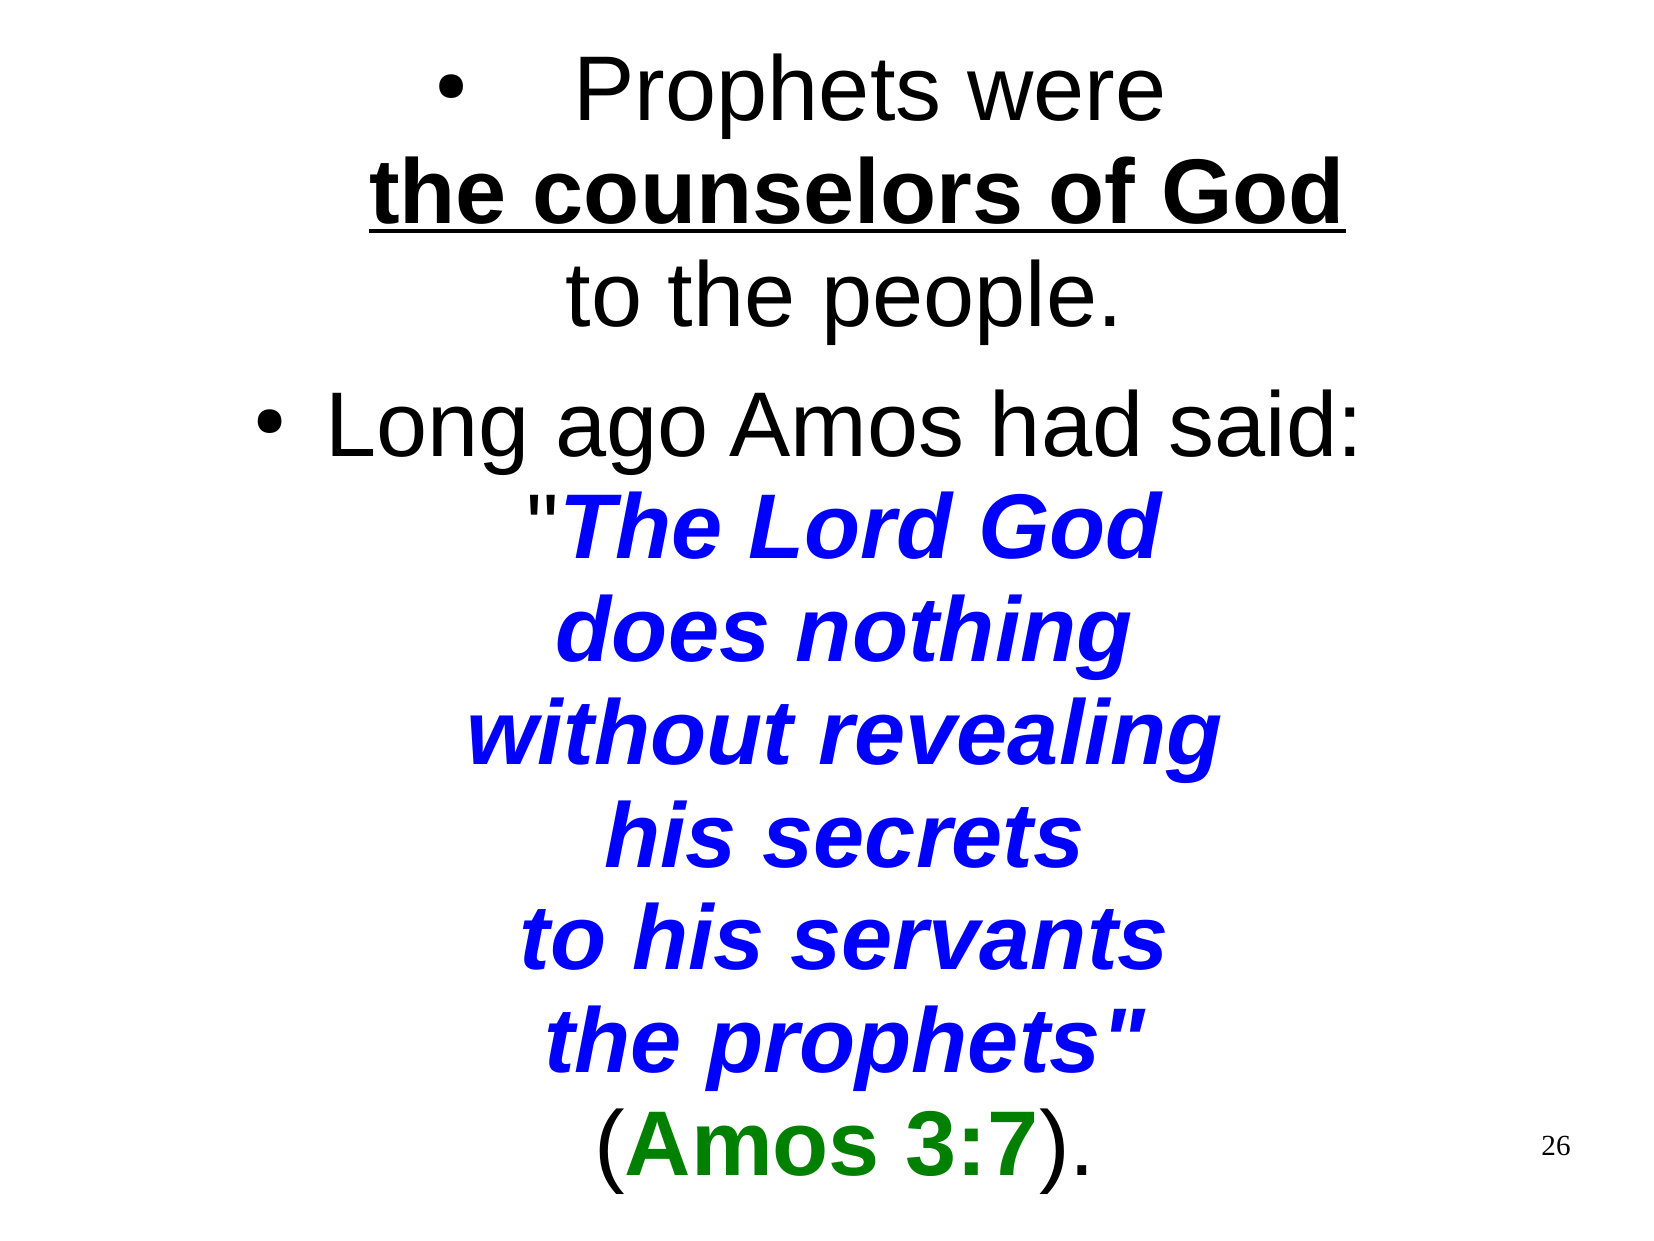

# Prophets were the counselors of God to the people.
Long ago Amos had said:
"The Lord God
does nothing
without revealing
his secrets
to his servants
the prophets"
(Amos 3:7).
26